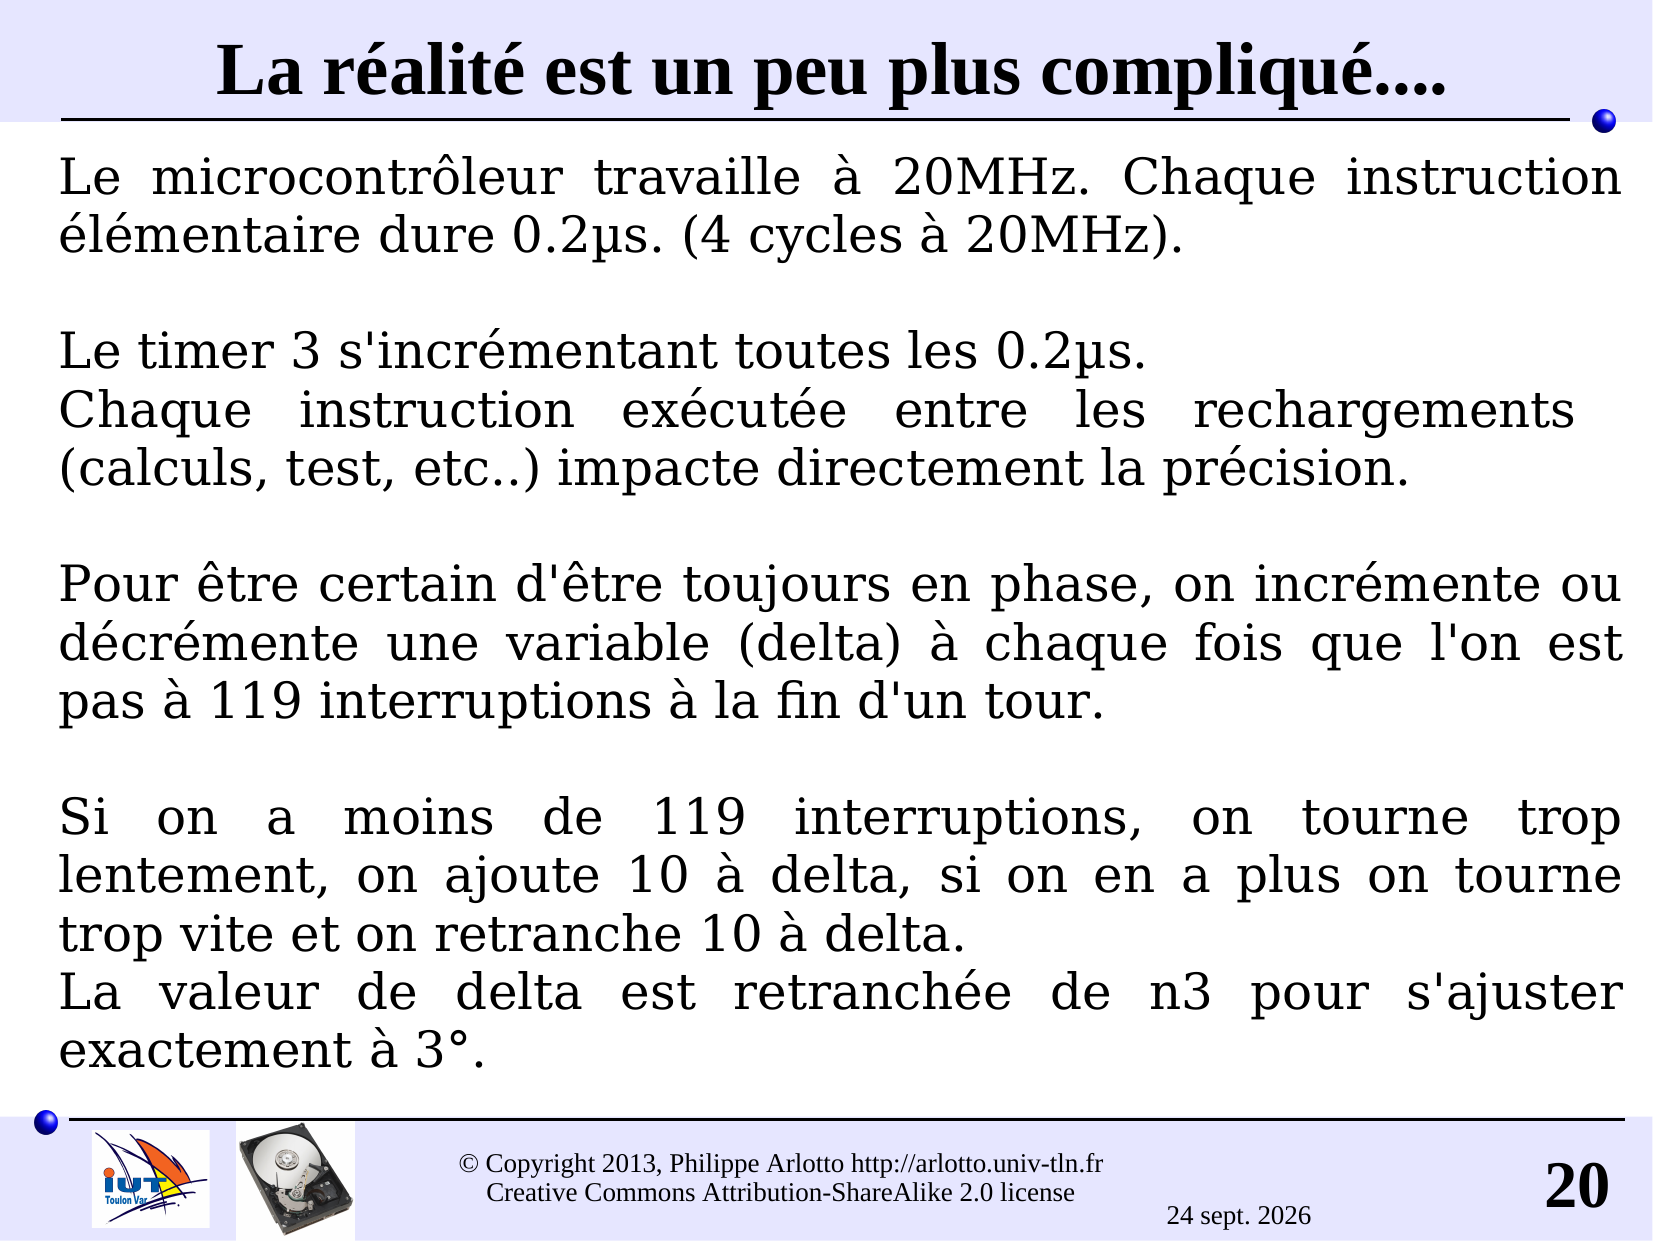

# La réalité est un peu plus compliqué....
Le microcontrôleur travaille à 20MHz. Chaque instruction élémentaire dure 0.2µs. (4 cycles à 20MHz).
Le timer 3 s'incrémentant toutes les 0.2µs.
Chaque instruction exécutée entre les rechargements (calculs, test, etc..) impacte directement la précision.
Pour être certain d'être toujours en phase, on incrémente ou décrémente une variable (delta) à chaque fois que l'on est pas à 119 interruptions à la fin d'un tour.
Si on a moins de 119 interruptions, on tourne trop lentement, on ajoute 10 à delta, si on en a plus on tourne trop vite et on retranche 10 à delta.
La valeur de delta est retranchée de n3 pour s'ajuster exactement à 3°.